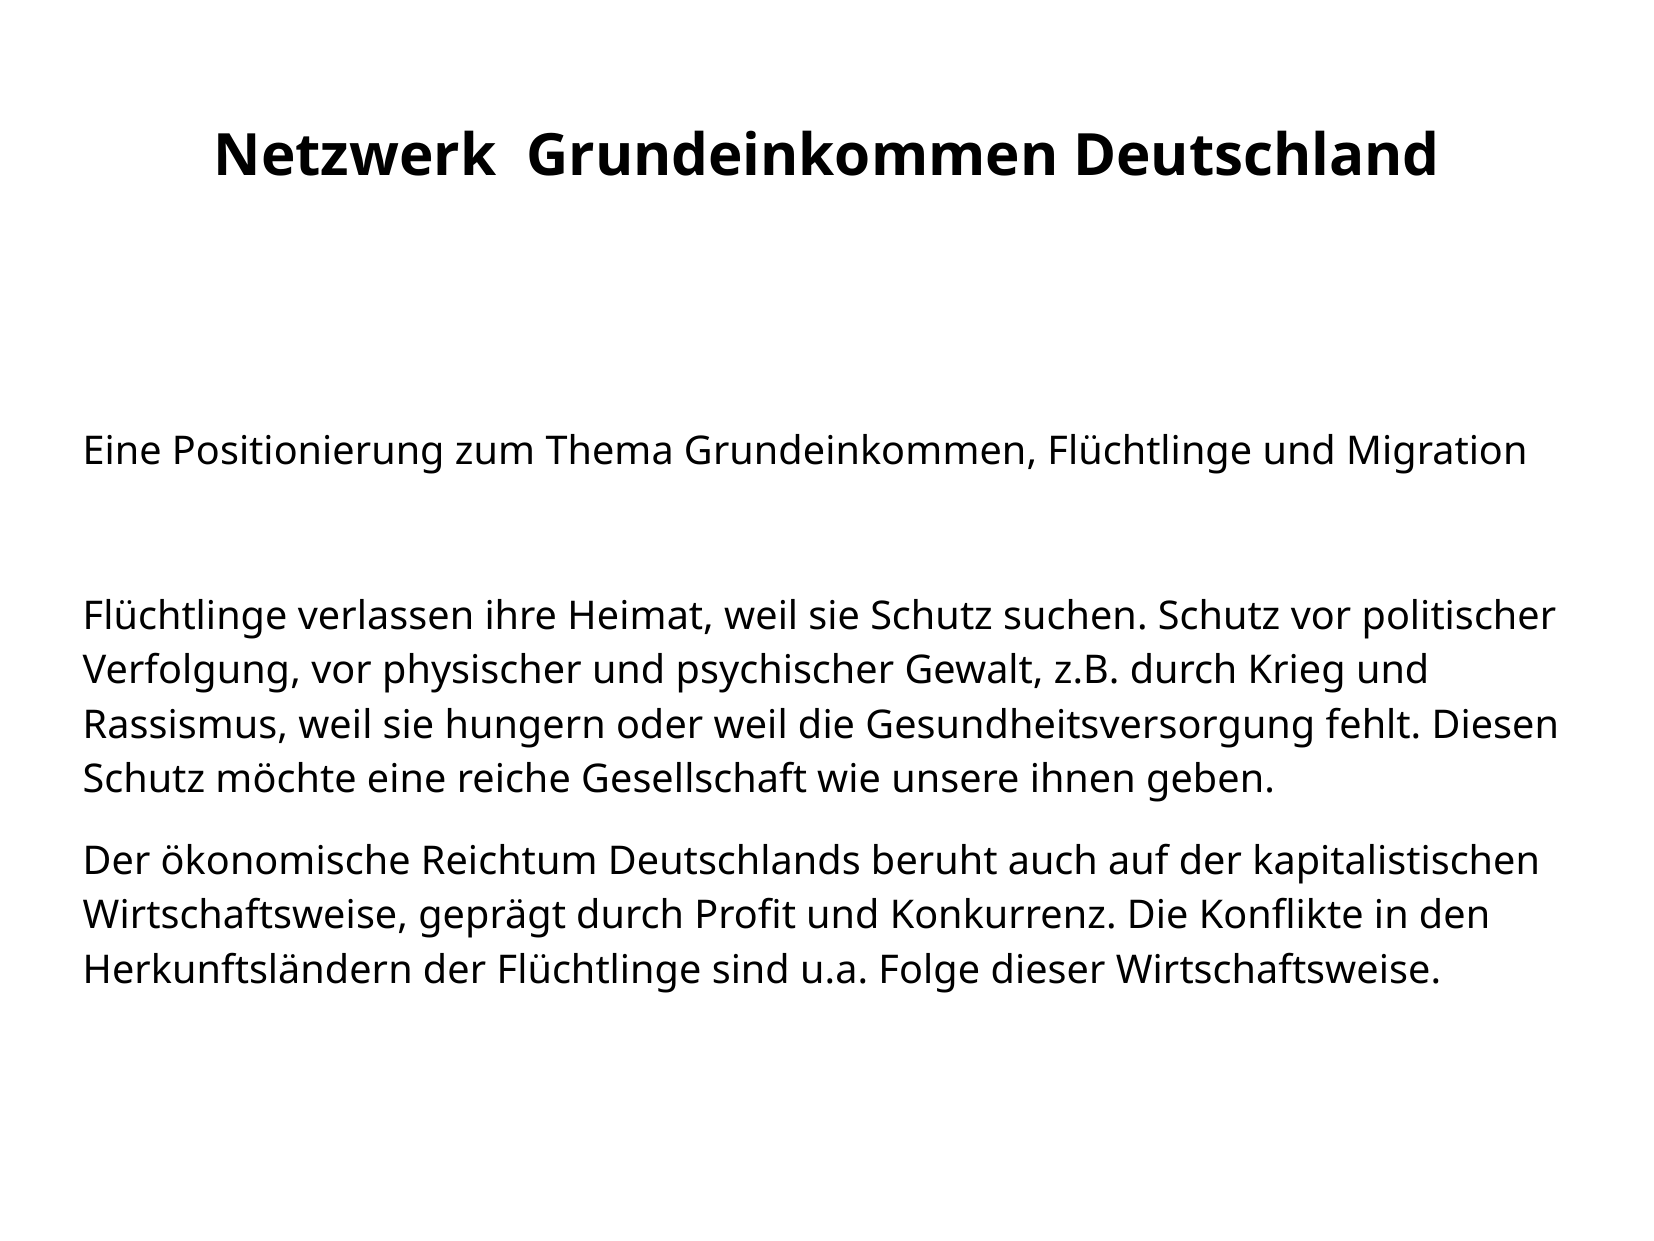

# Netzwerk Grundeinkommen Deutschland
Eine Positionierung zum Thema Grundeinkommen, Flüchtlinge und Migration
Flüchtlinge verlassen ihre Heimat, weil sie Schutz suchen. Schutz vor politischer Verfolgung, vor physischer und psychischer Gewalt, z.B. durch Krieg und Rassismus, weil sie hungern oder weil die Gesundheitsversorgung fehlt. Diesen Schutz möchte eine reiche Gesellschaft wie unsere ihnen geben.
Der ökonomische Reichtum Deutschlands beruht auch auf der kapitalistischen Wirtschaftsweise, geprägt durch Profit und Konkurrenz. Die Konflikte in den Herkunftsländern der Flüchtlinge sind u.a. Folge dieser Wirtschaftsweise.